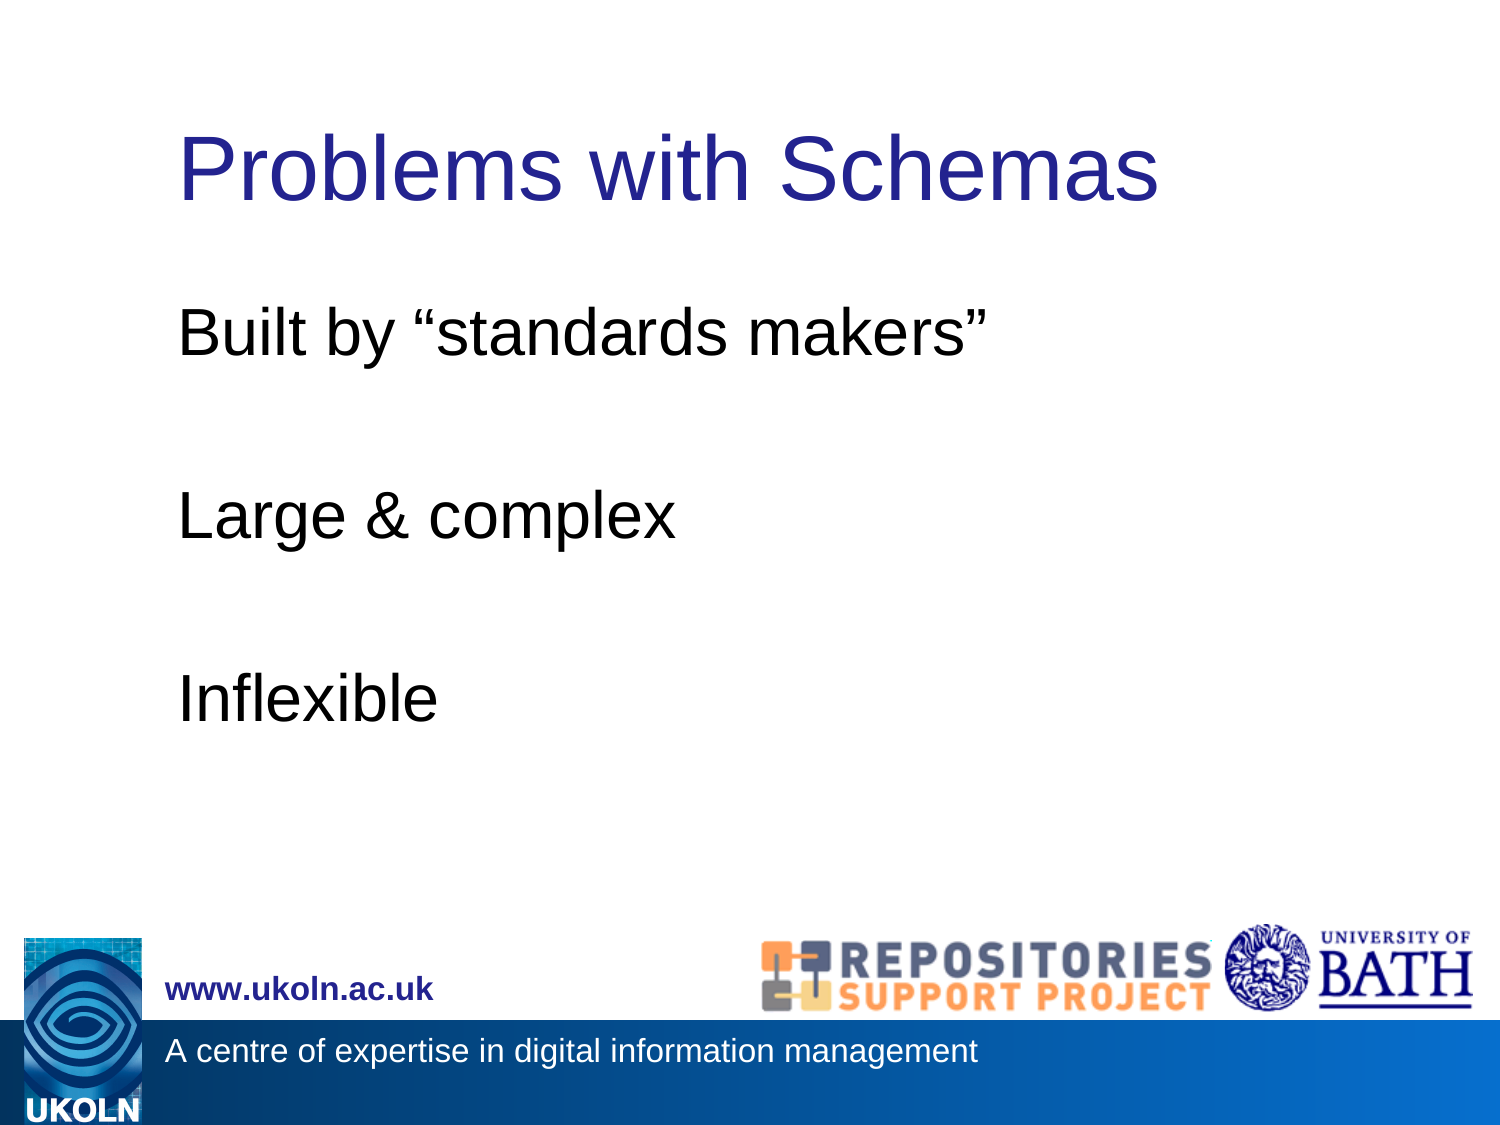

# Problems with Schemas
Built by “standards makers”
Large & complex
Inflexible